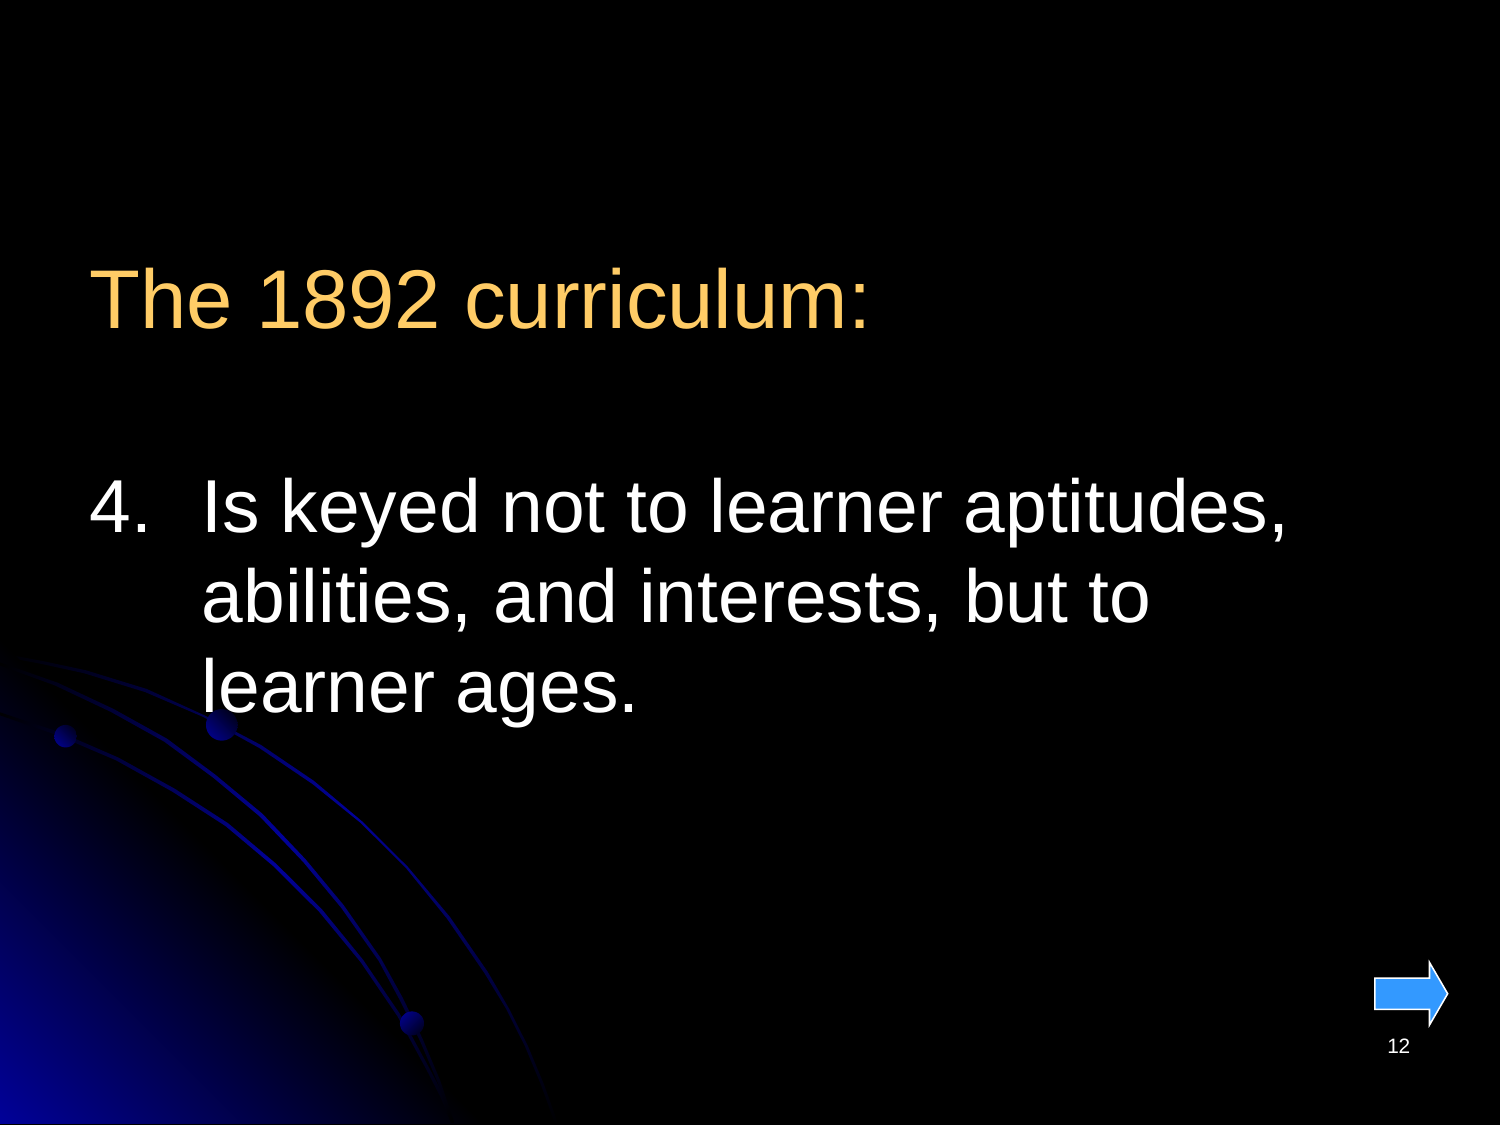

The 1892 curriculum:
4.	Is keyed not to learner aptitudes, abilities, and interests, but to learner ages.
12